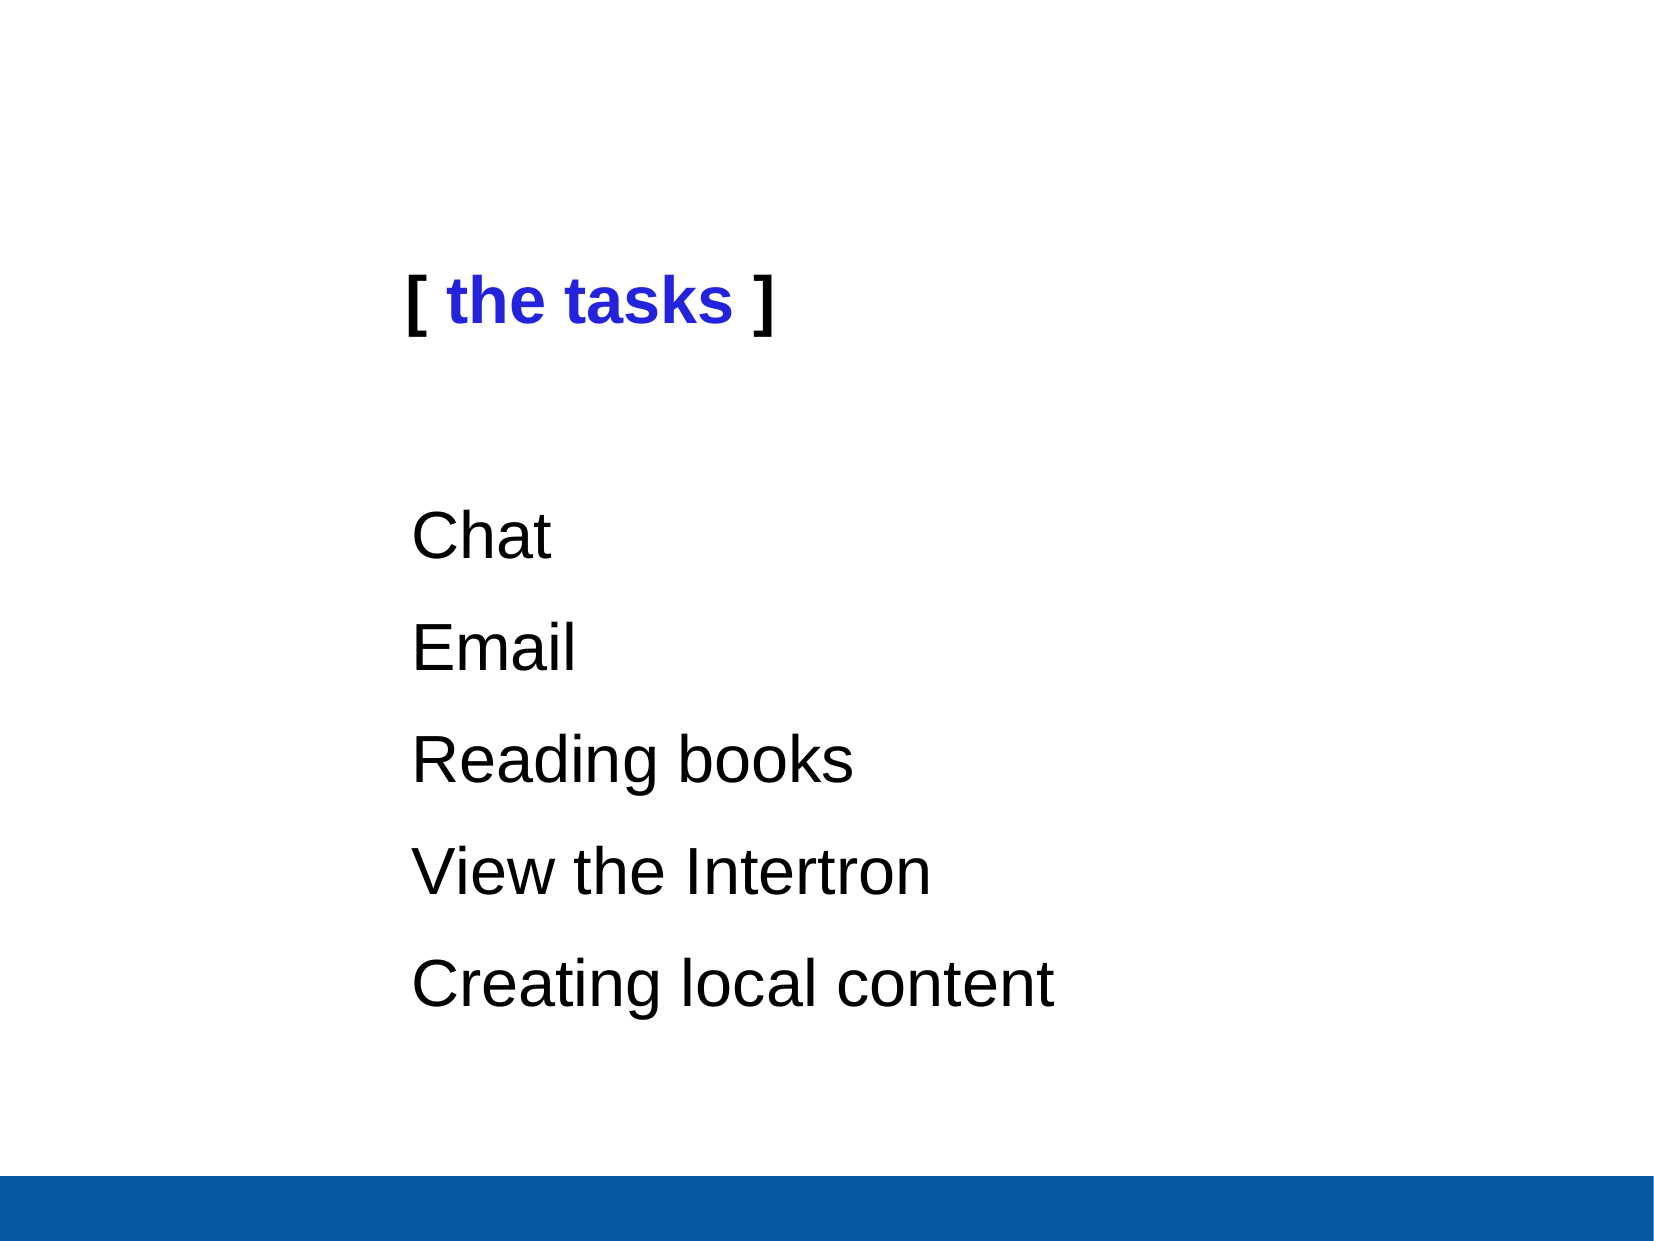

[ the tasks ]
Chat
Email
Reading books
View the Intertron
Creating local content